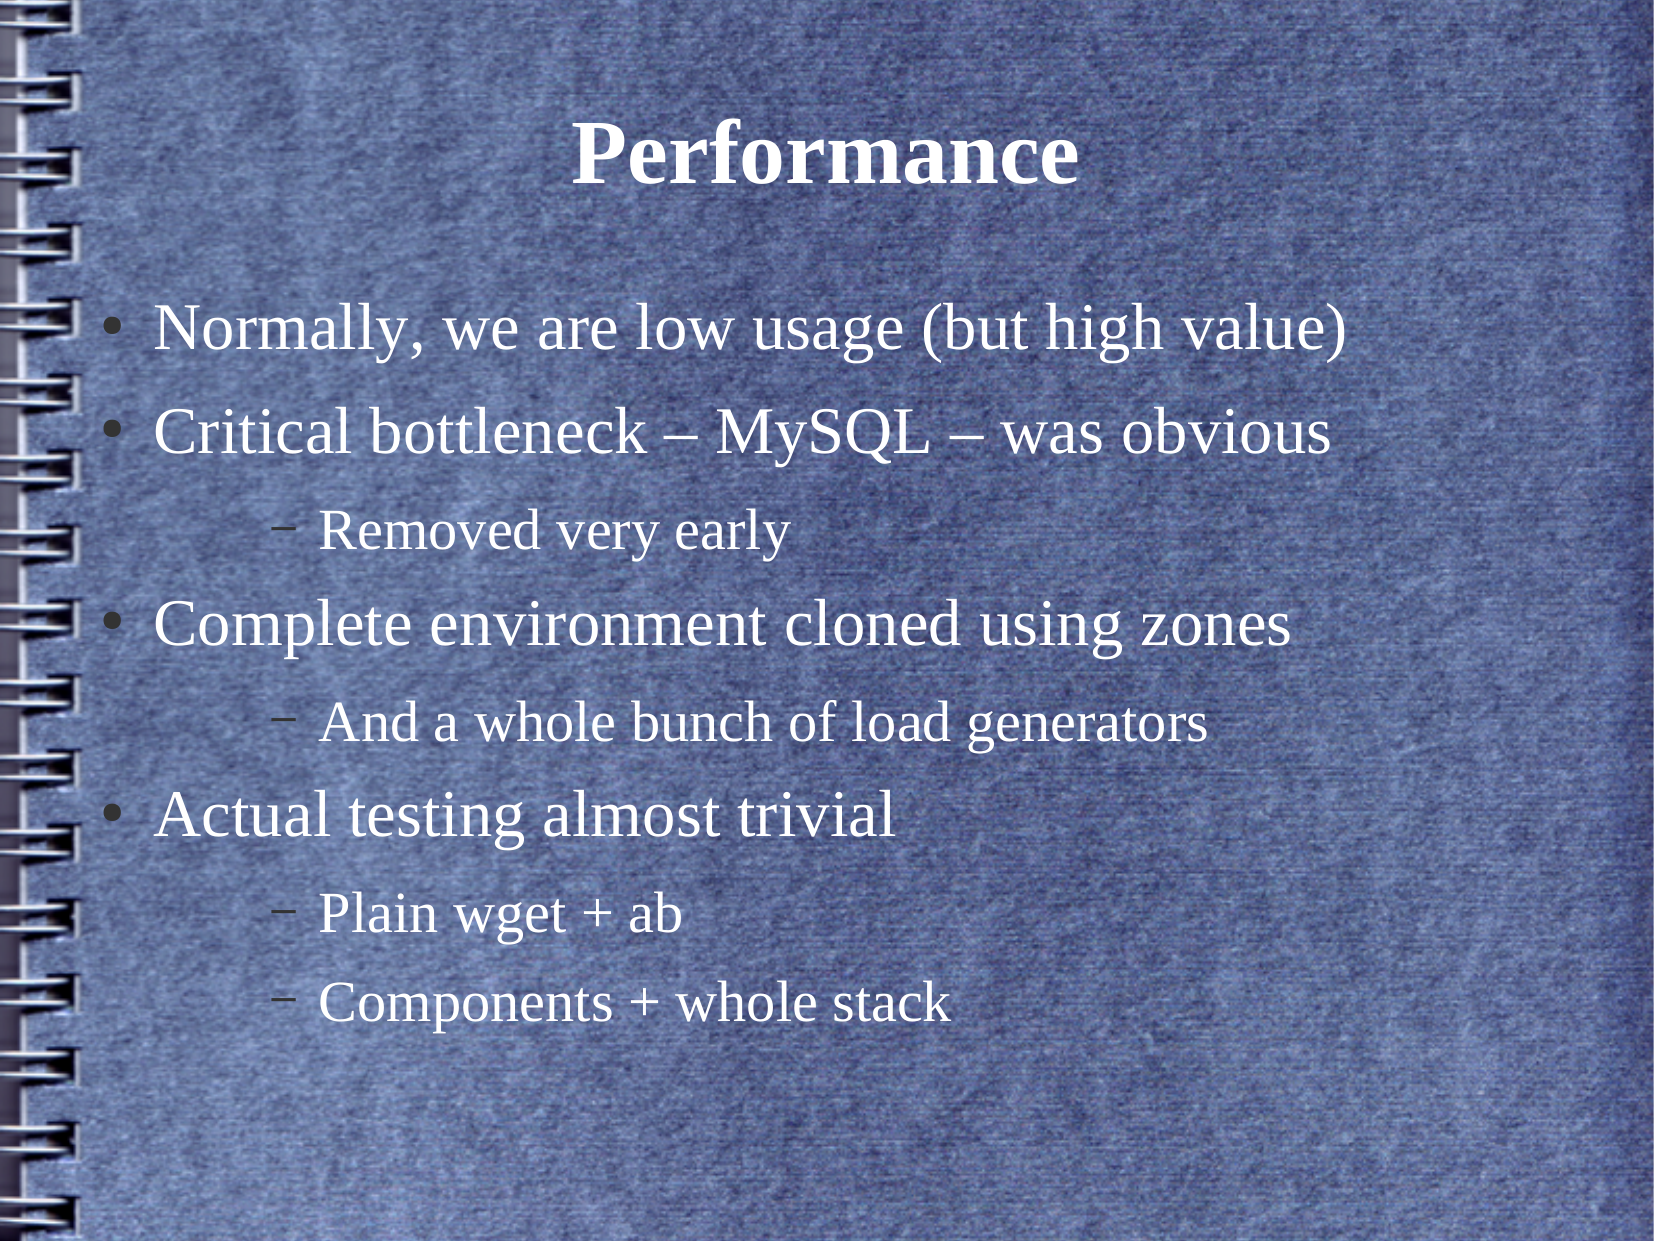

# Performance
Normally, we are low usage (but high value)
Critical bottleneck – MySQL – was obvious
Removed very early
Complete environment cloned using zones
And a whole bunch of load generators
Actual testing almost trivial
Plain wget + ab
Components + whole stack